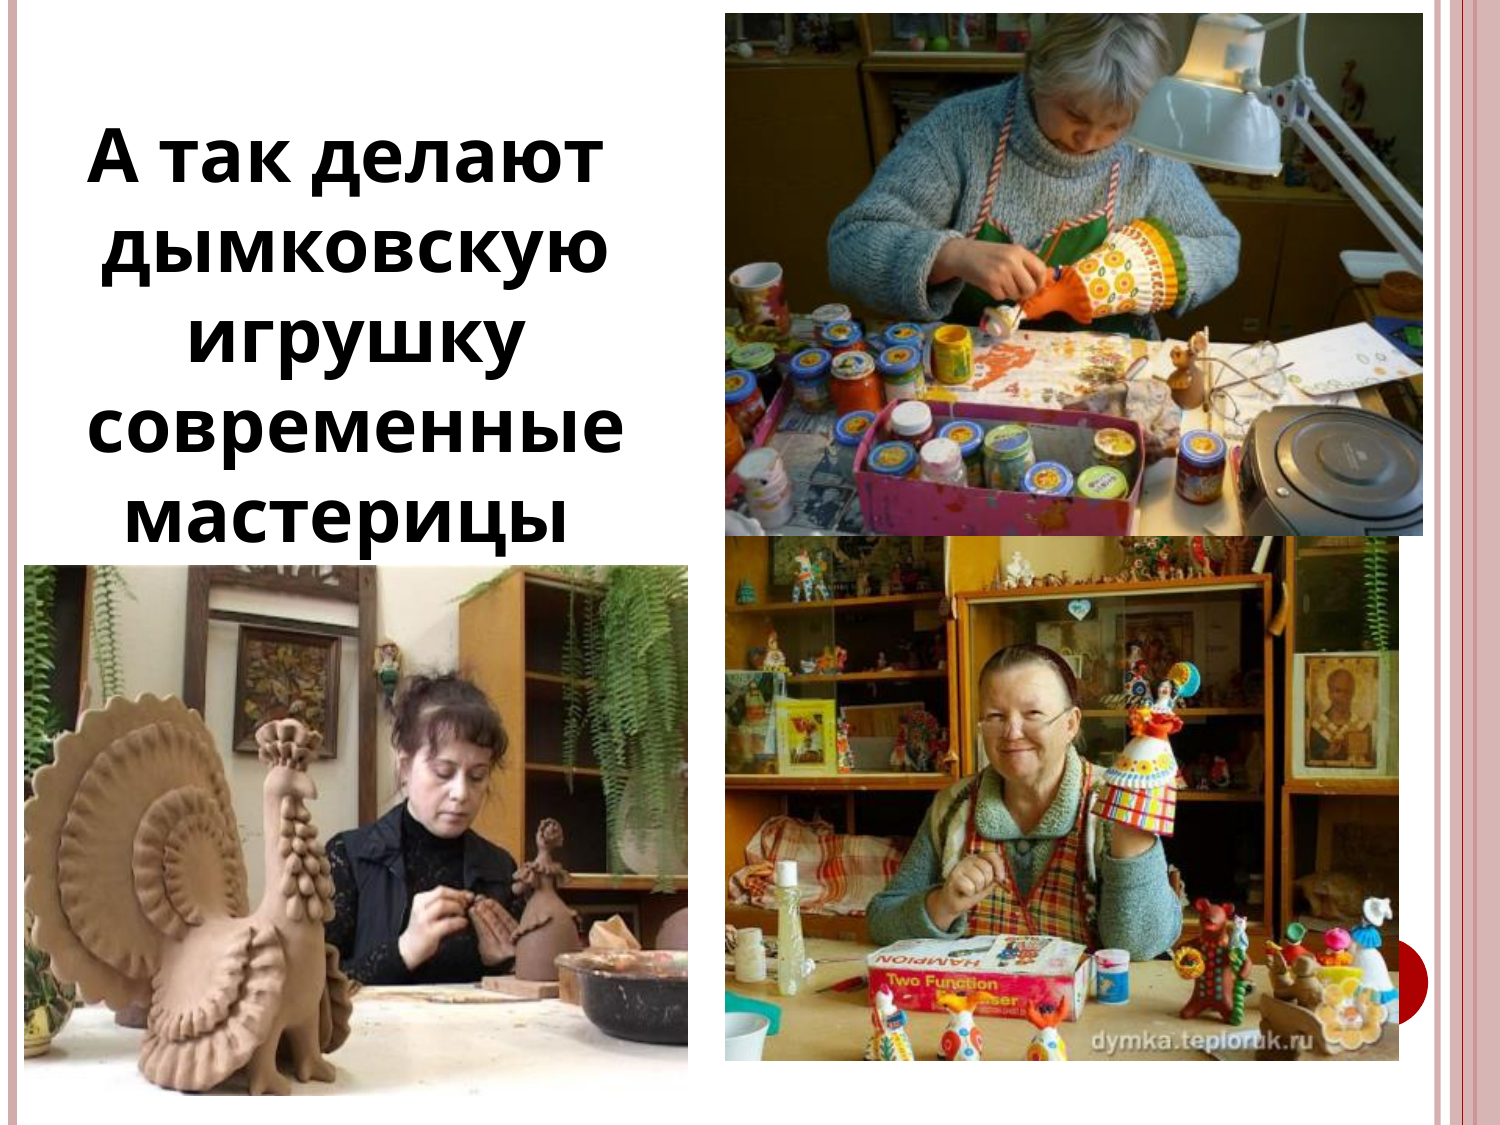

А так делают дымковскую игрушку
современные мастерицы